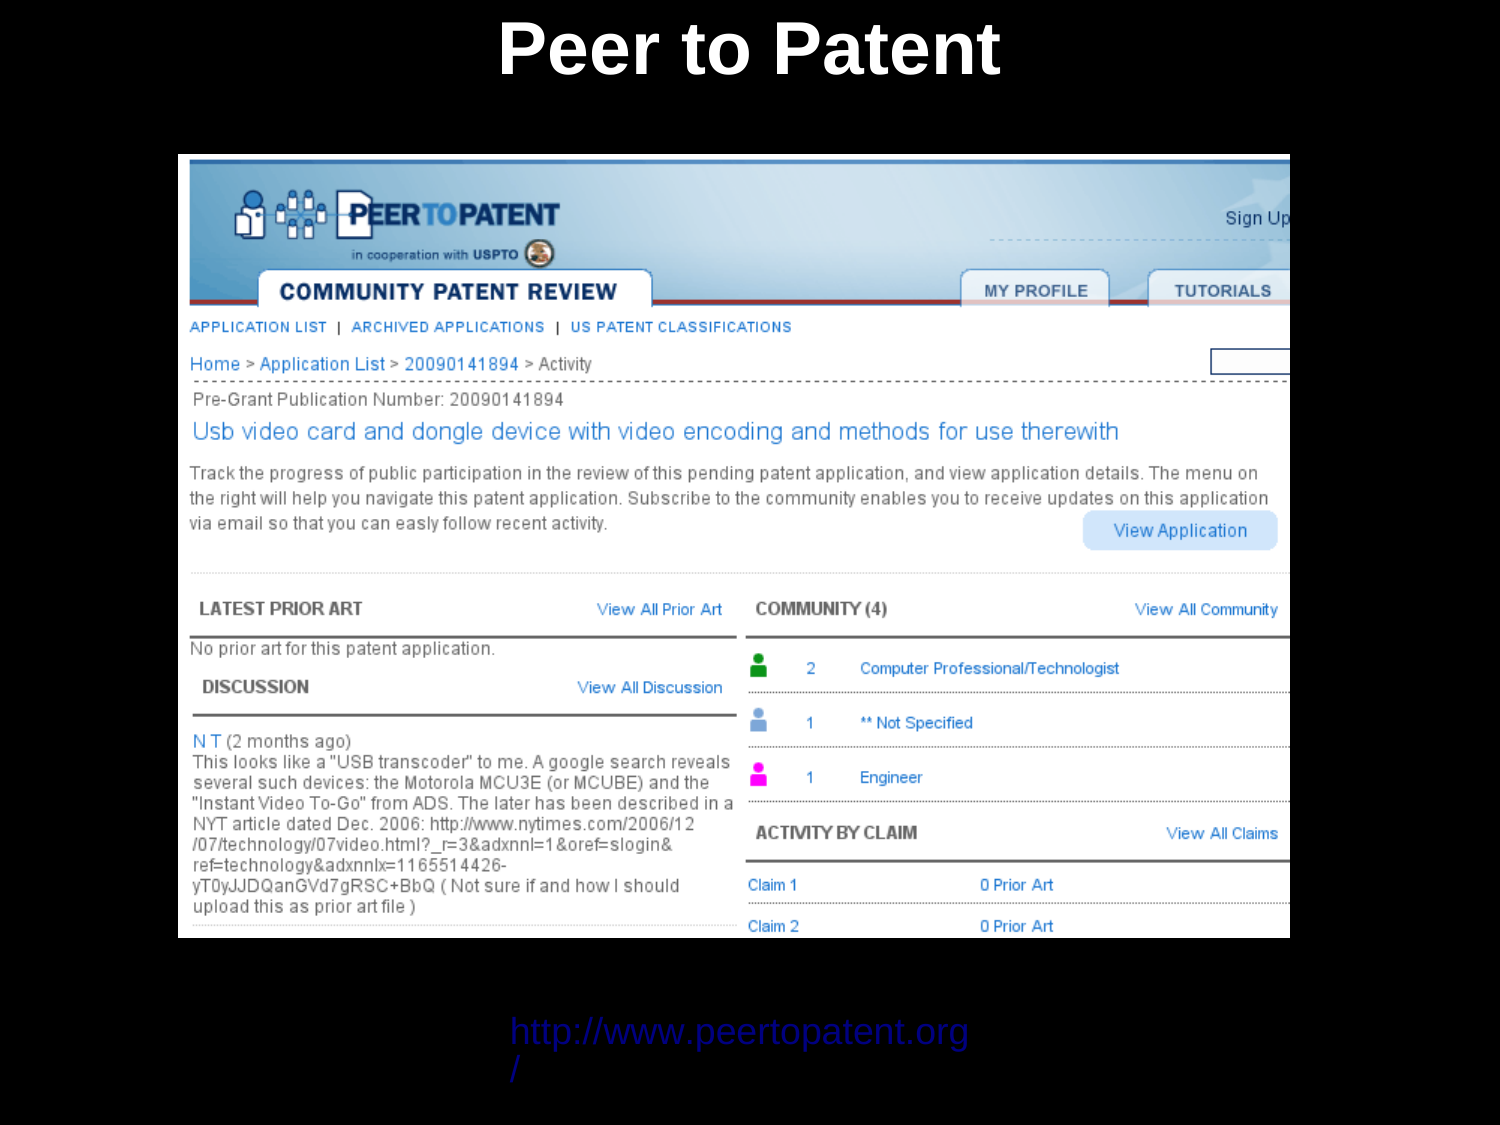

# Peer to Patent
Patent applications and comments are posted under a CC license
http://www.peertopatent.org/